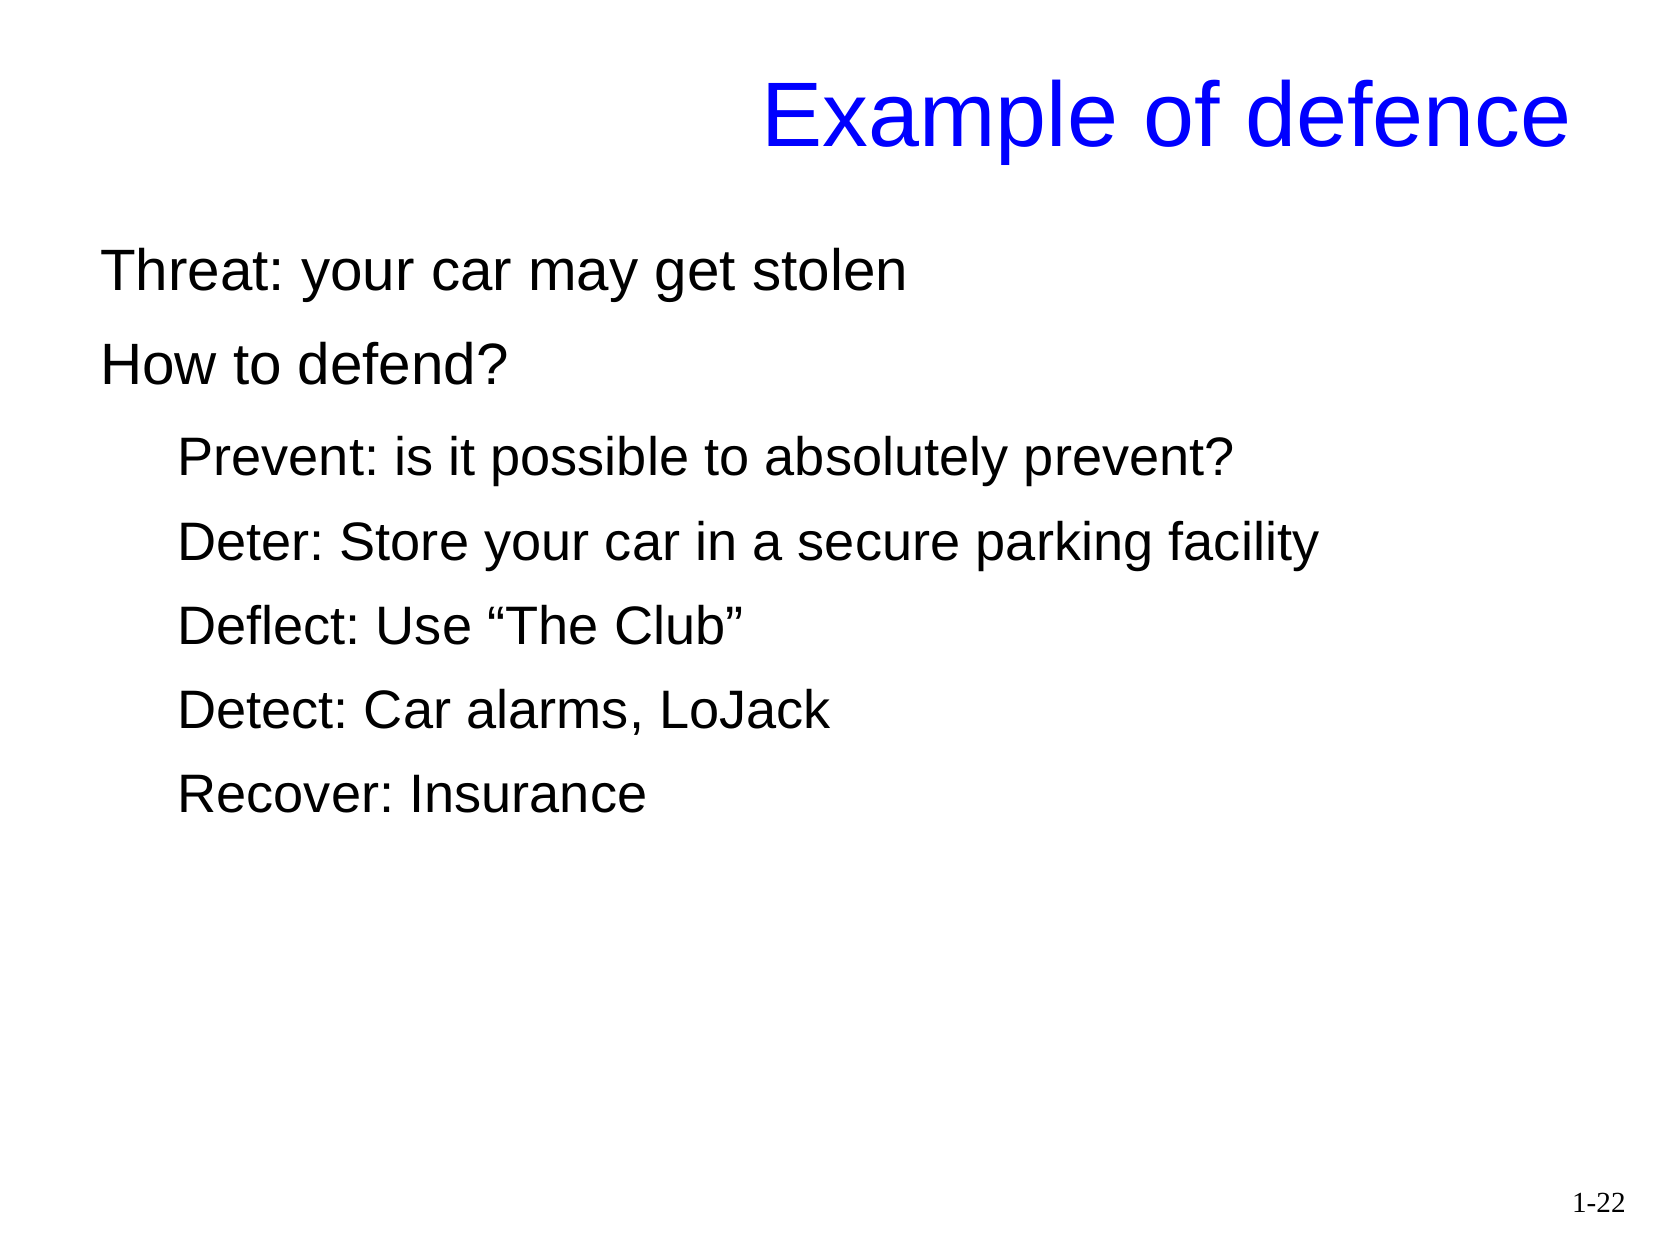

# Example of defence
Threat: your car may get stolen
How to defend?
Prevent: is it possible to absolutely prevent?
Deter: Store your car in a secure parking facility
Deflect: Use “The Club”
Detect: Car alarms, LoJack
Recover: Insurance